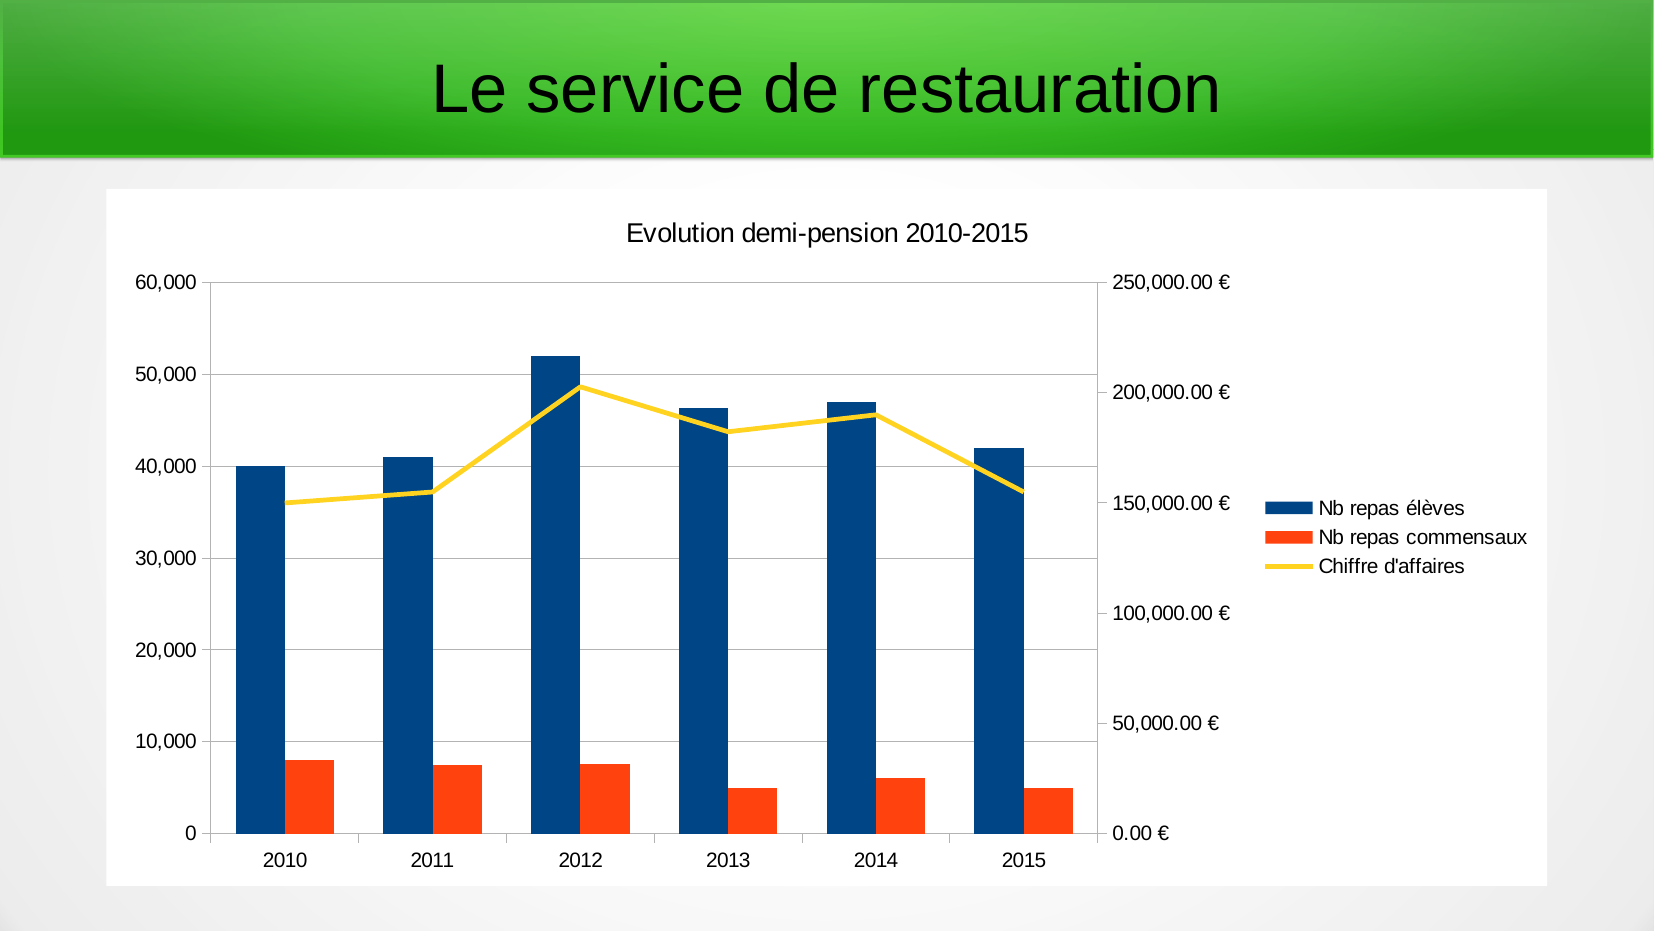

# Le service de restauration
### Chart: Evolution demi-pension 2010-2015
| Category | Nb repas élèves | Nb repas commensaux | Chiffre d'affaires |
|---|---|---|---|
| 2010 | 40000.0 | 8000.0 | 150000.0 |
| 2011 | 41000.0 | 7500.0 | 155000.0 |
| 2012 | 52000.0 | 7570.0 | 202705.0 |
| 2013 | 46332.0 | 5000.0 | 182306.1 |
| 2014 | 47000.0 | 6000.0 | 190000.0 |
| 2015 | 42000.0 | 5000.0 | 155000.0 |